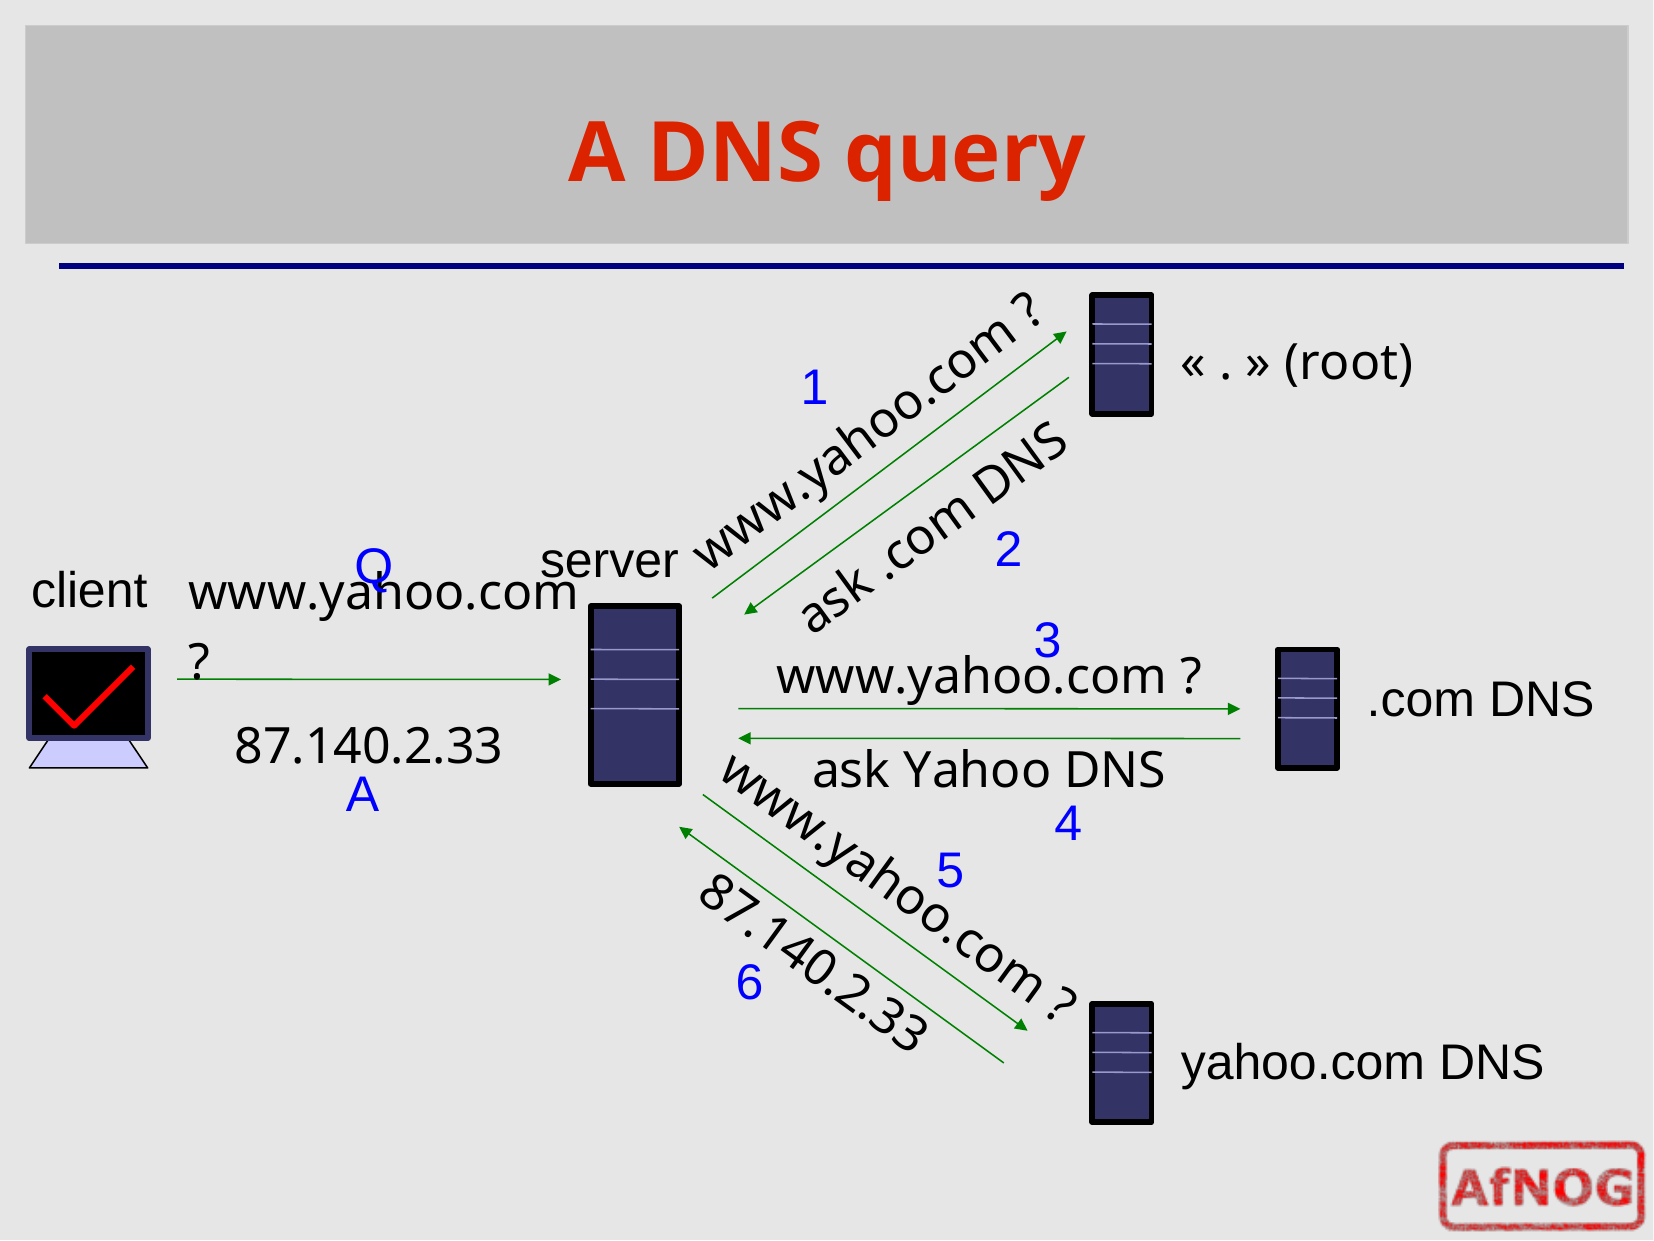

# A DNS query
« . » (root)
1
www.yahoo.com ?
ask .com DNS
2
server
Q
www.yahoo.com ?
client
3
87.140.2.33
www.yahoo.com ?
.com DNS
www.yahoo.com ?
ask Yahoo DNS
A
4
5
87.140.2.33
6
yahoo.com DNS